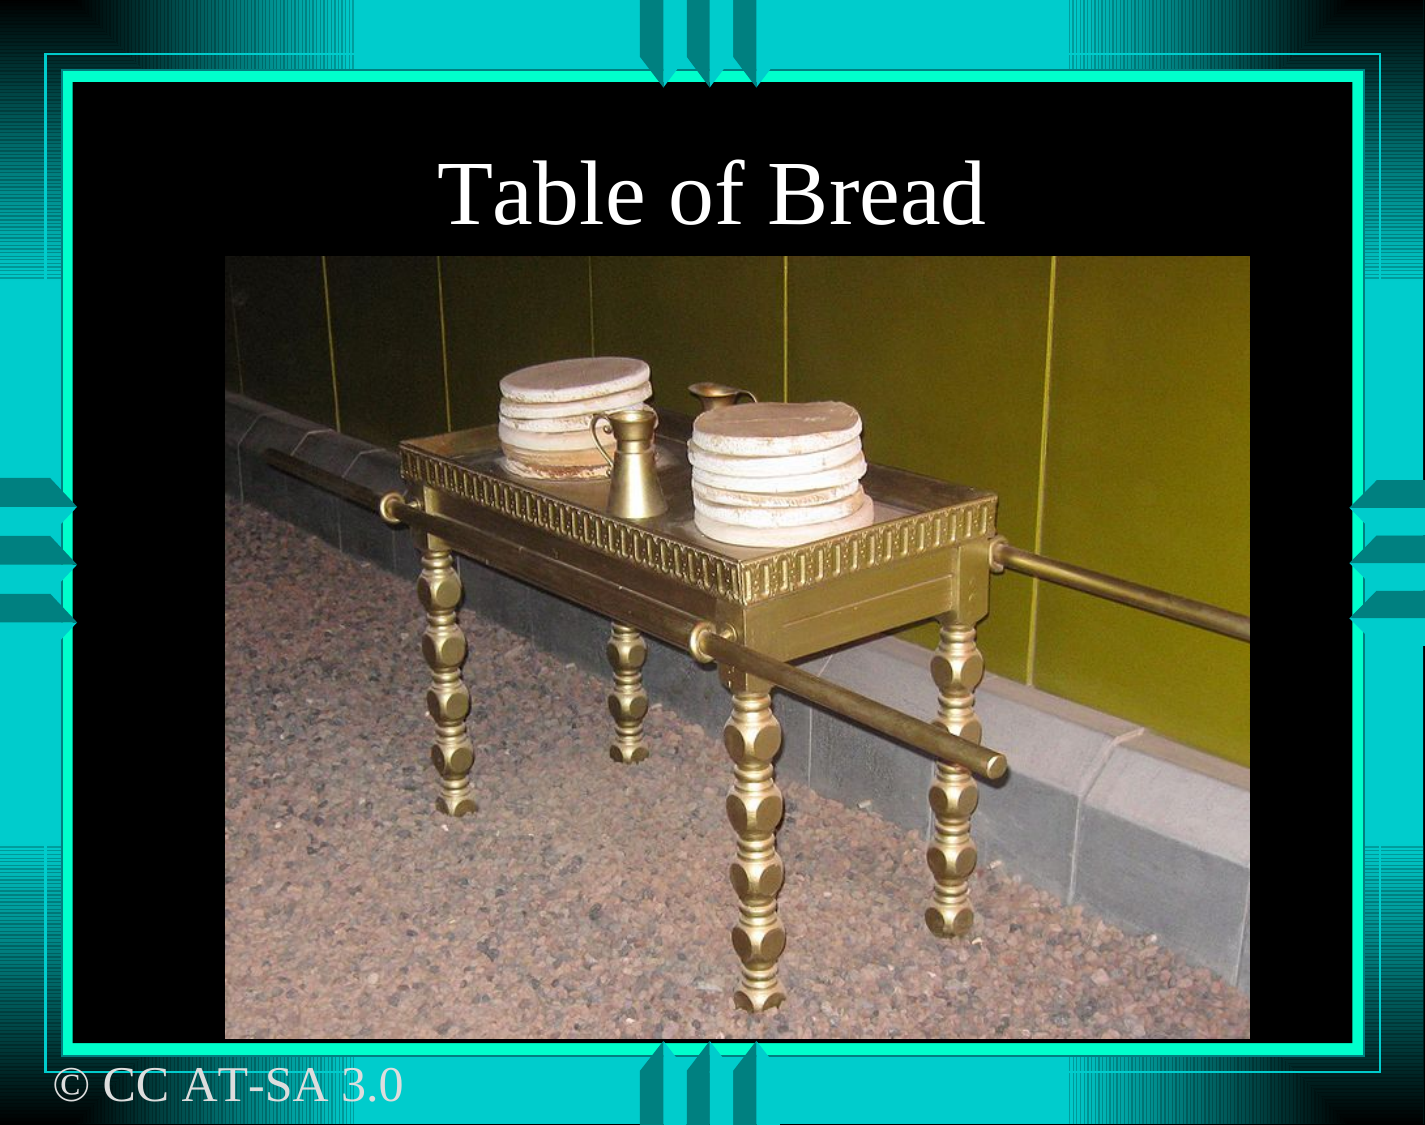

# Table of Bread
© CC AT-SA 3.0